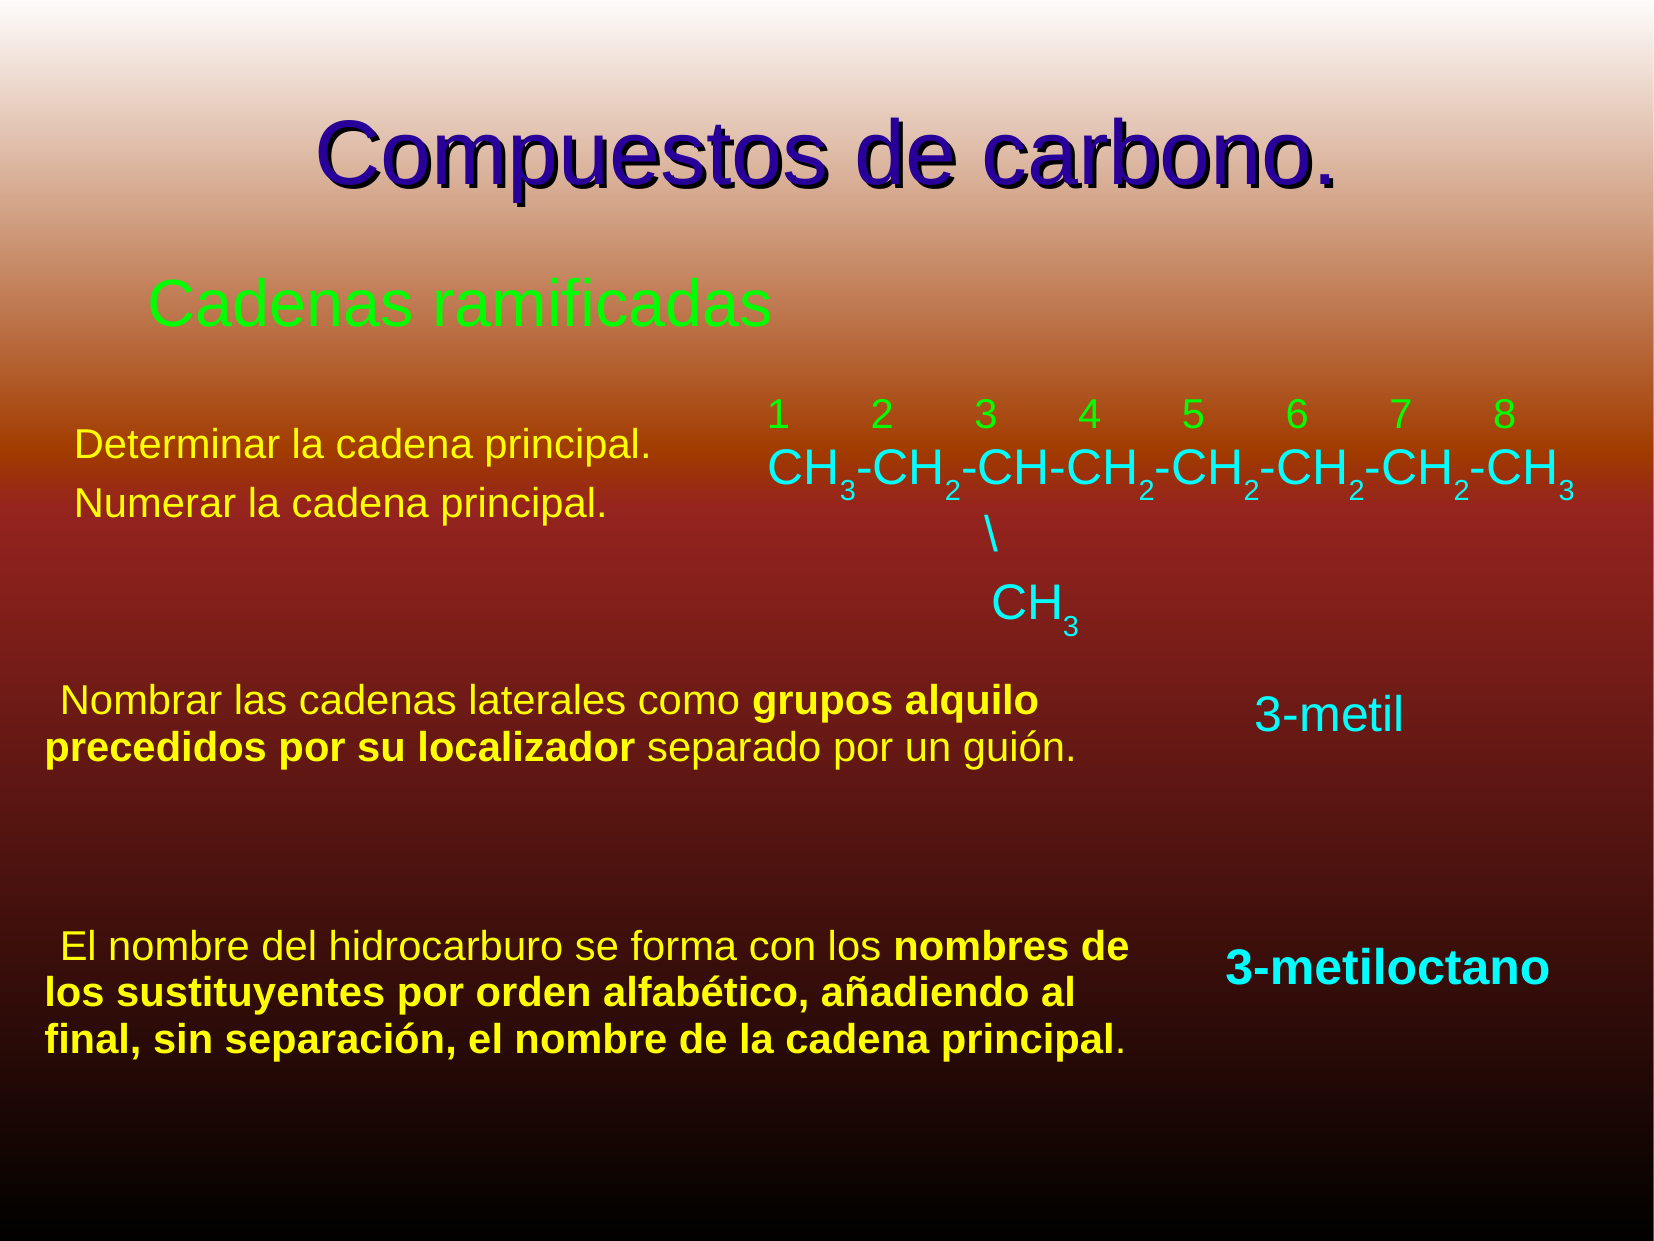

Compuestos de carbono.
# Cadenas ramificadas
 1 2 3 4 5 6 7 8
CH3-CH2-CH-CH2-CH2-CH2-CH2-CH3
 \
 CH3
Determinar la cadena principal.
Numerar la cadena principal.
Nombrar las cadenas laterales como grupos alquilo precedidos por su localizador separado por un guión.
3-metil
El nombre del hidrocarburo se forma con los nombres de los sustituyentes por orden alfabético, añadiendo al final, sin separación, el nombre de la cadena principal.
3-metiloctano